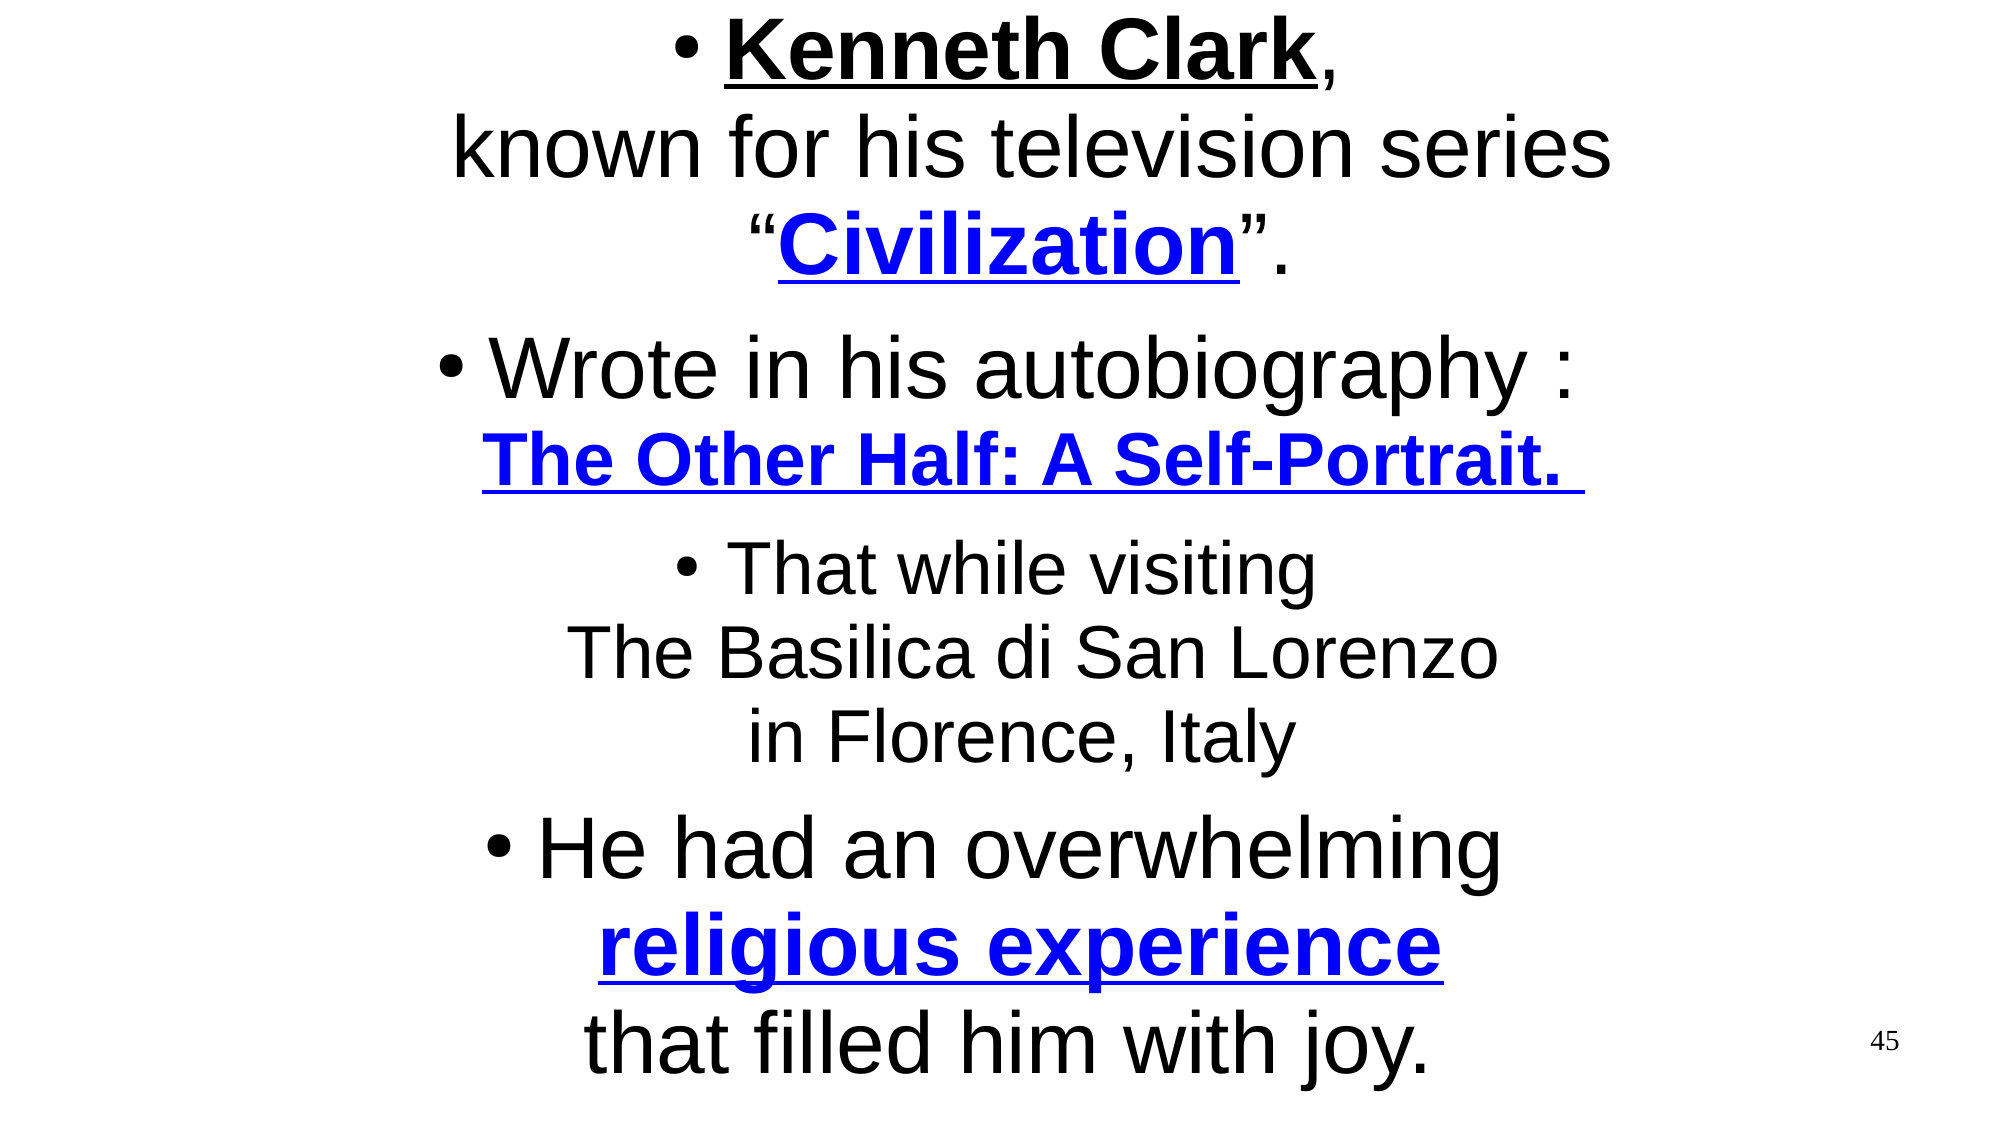

# Kenneth Clark, known for his television series “Civilization”.
Wrote in his autobiography :
The Other Half: A Self-Portrait.
That while visiting
The Basilica di San Lorenzo
in Florence, Italy
He had an overwhelming
religious experience
that filled him with joy.
45